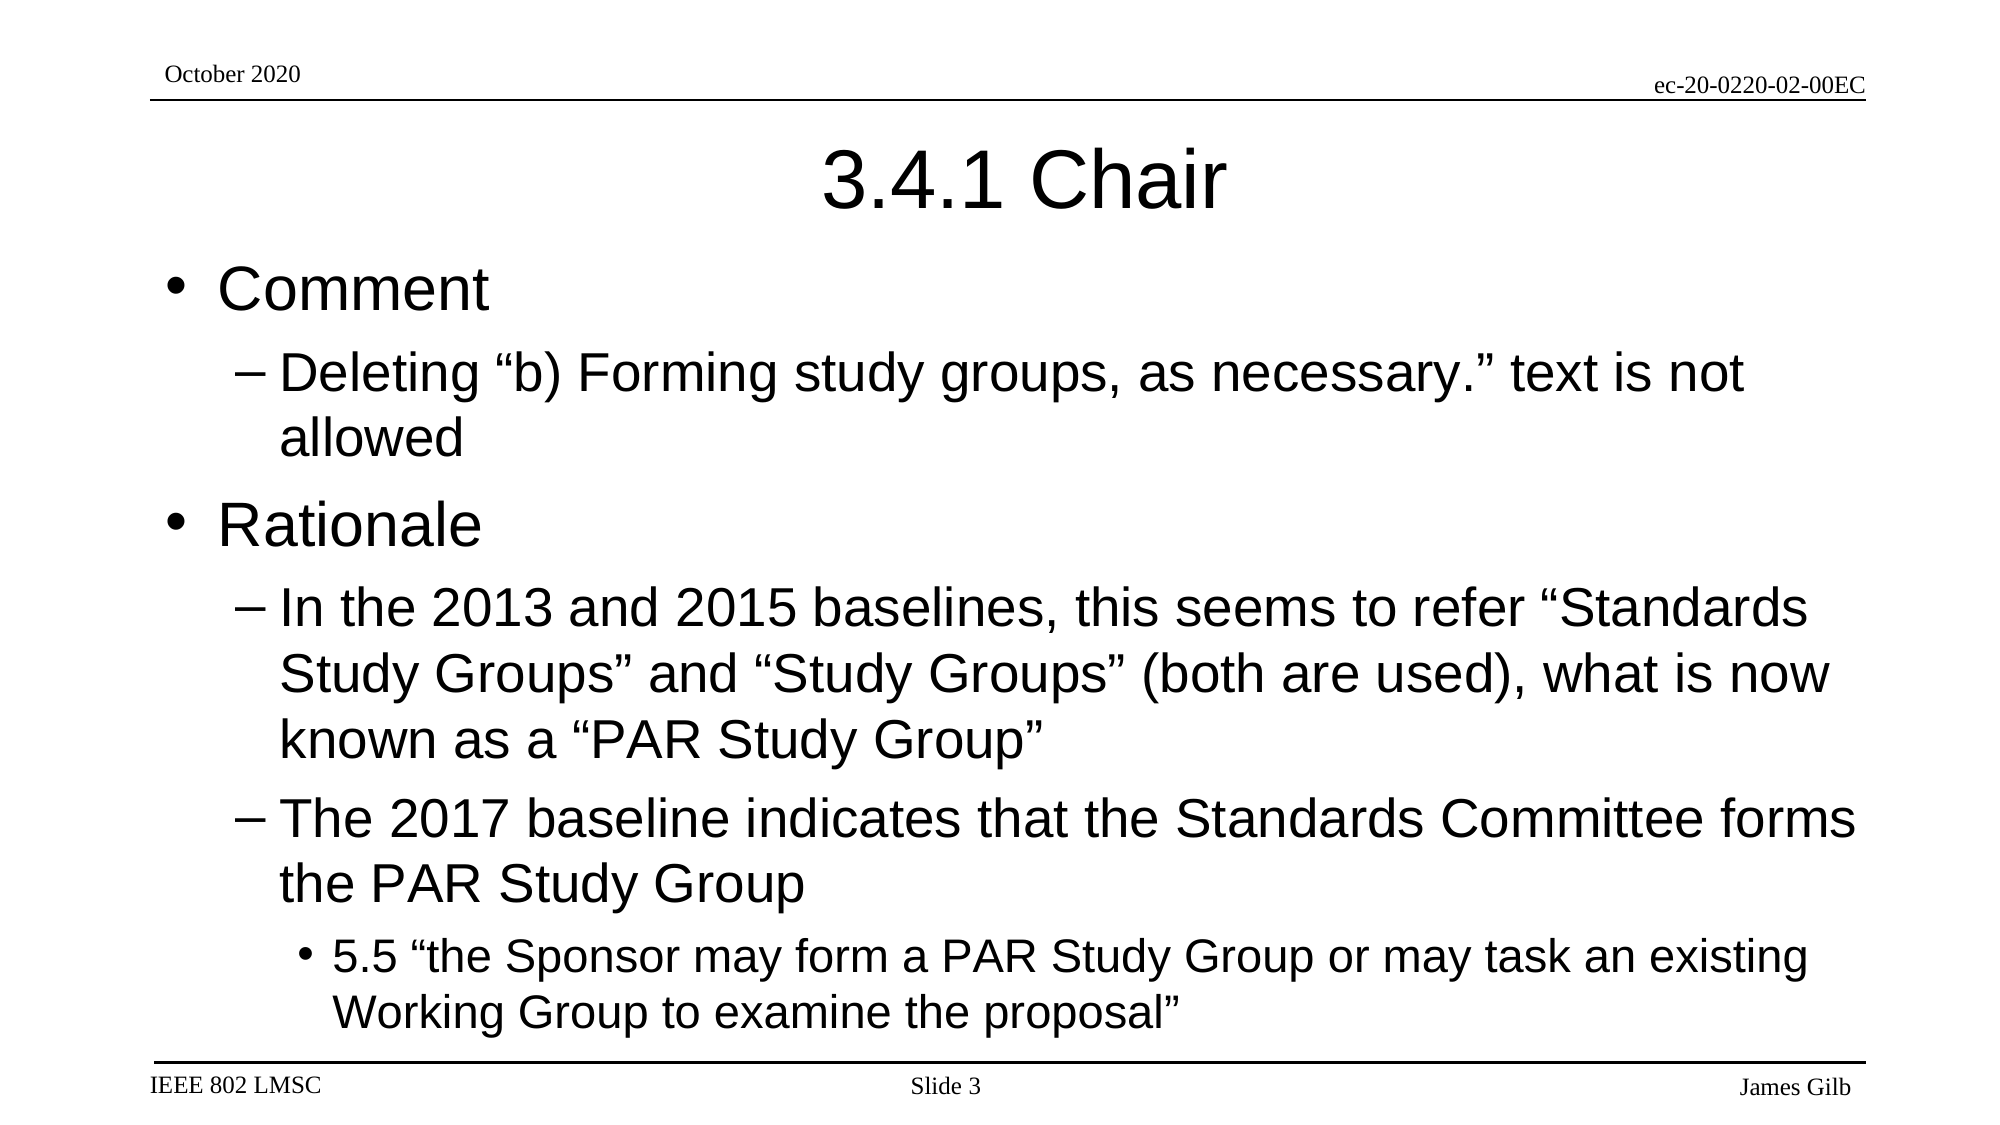

# 3.4.1 Chair
Comment
Deleting “b) Forming study groups, as necessary.” text is not allowed
Rationale
In the 2013 and 2015 baselines, this seems to refer “Standards Study Groups” and “Study Groups” (both are used), what is now known as a “PAR Study Group”
The 2017 baseline indicates that the Standards Committee forms the PAR Study Group
5.5 “the Sponsor may form a PAR Study Group or may task an existing Working Group to examine the proposal”
3